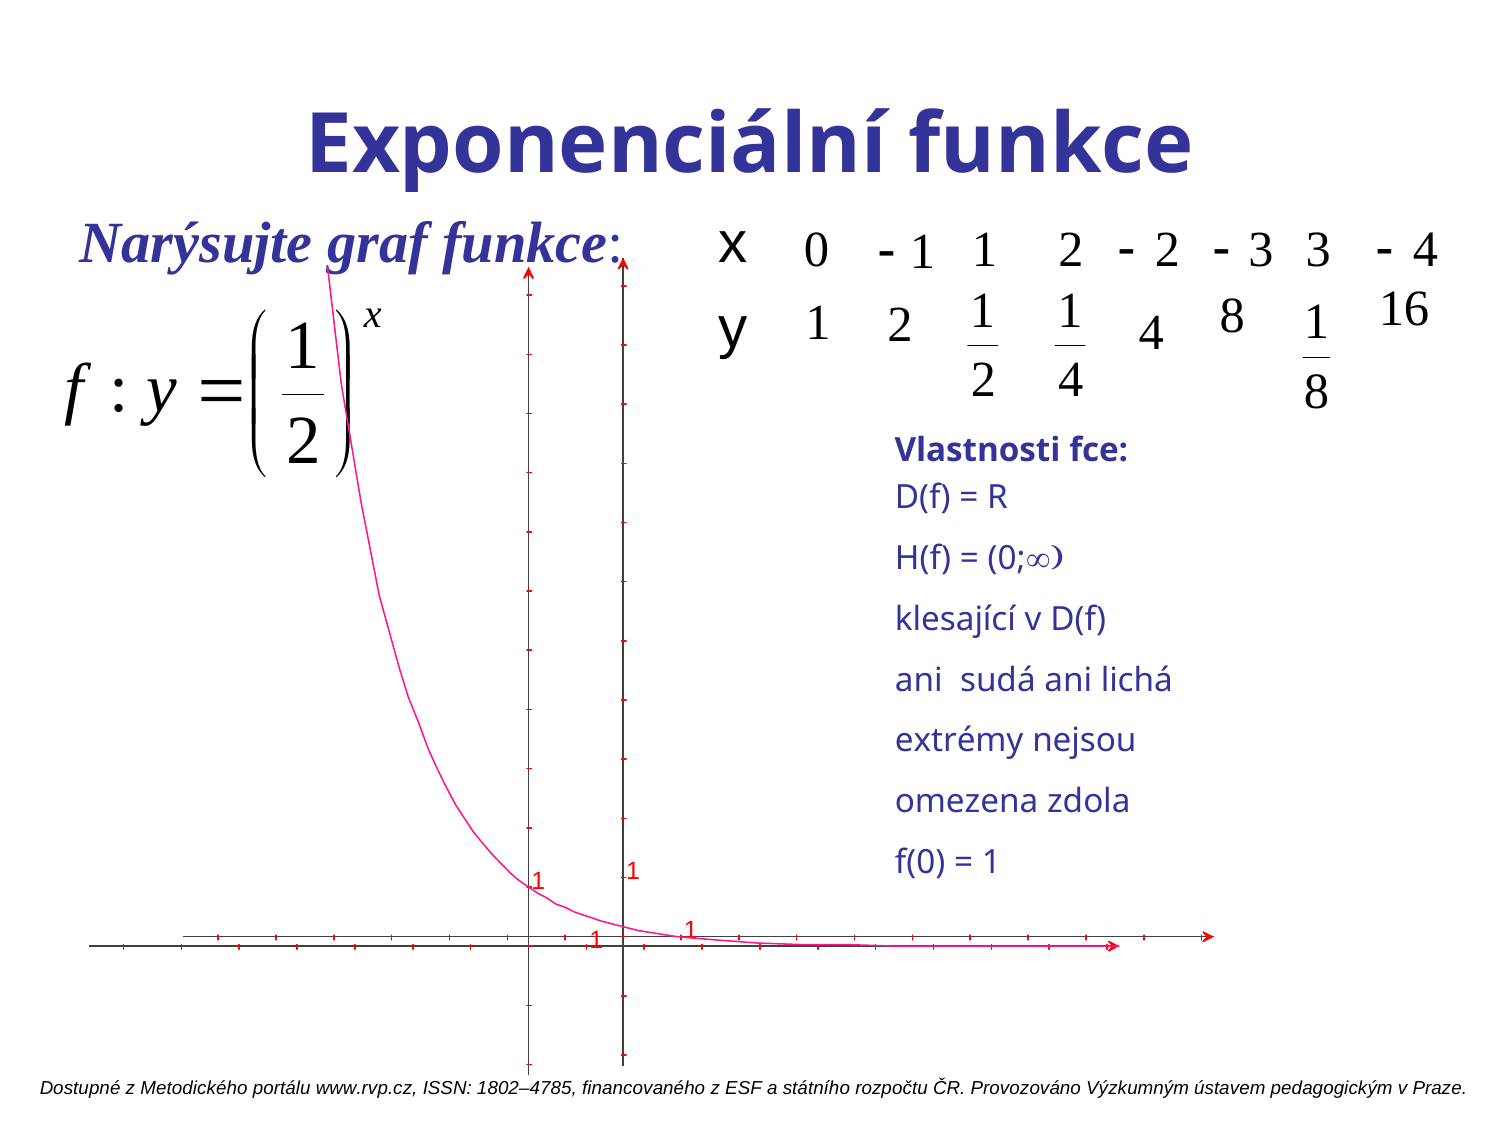

Exponenciální funkce
| x | | | | | | | | |
| --- | --- | --- | --- | --- | --- | --- | --- | --- |
| y | | | | | | | | |
Narýsujte graf funkce:
Vlastnosti fce:
D(f) = R
H(f) = (0;
klesající v D(f)
ani sudá ani lichá
extrémy nejsou
omezena zdola
f(0) = 1
Dostupné z Metodického portálu www.rvp.cz, ISSN: 1802–4785, financovaného z ESF a státního rozpočtu ČR. Provozováno Výzkumným ústavem pedagogickým v Praze.